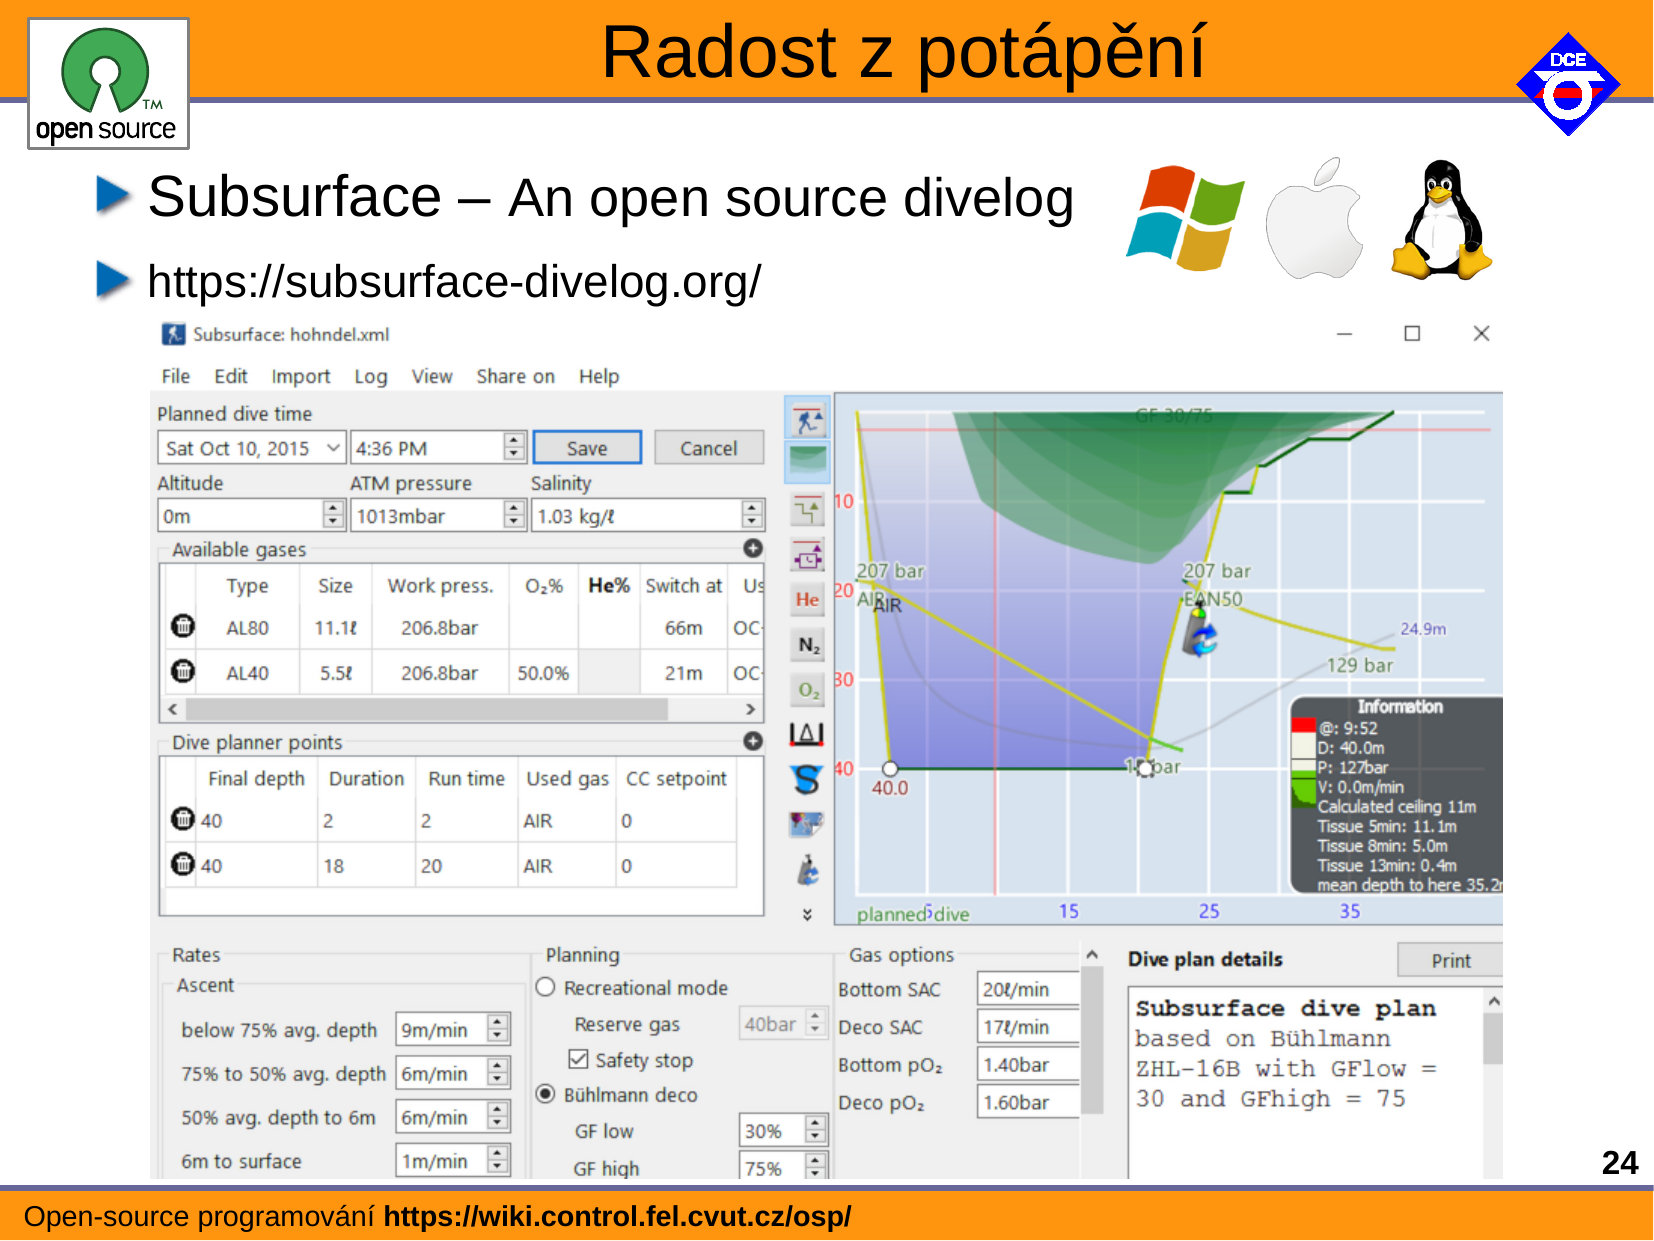

# Radost z potápění
Subsurface – An open source divelog
https://subsurface-divelog.org/